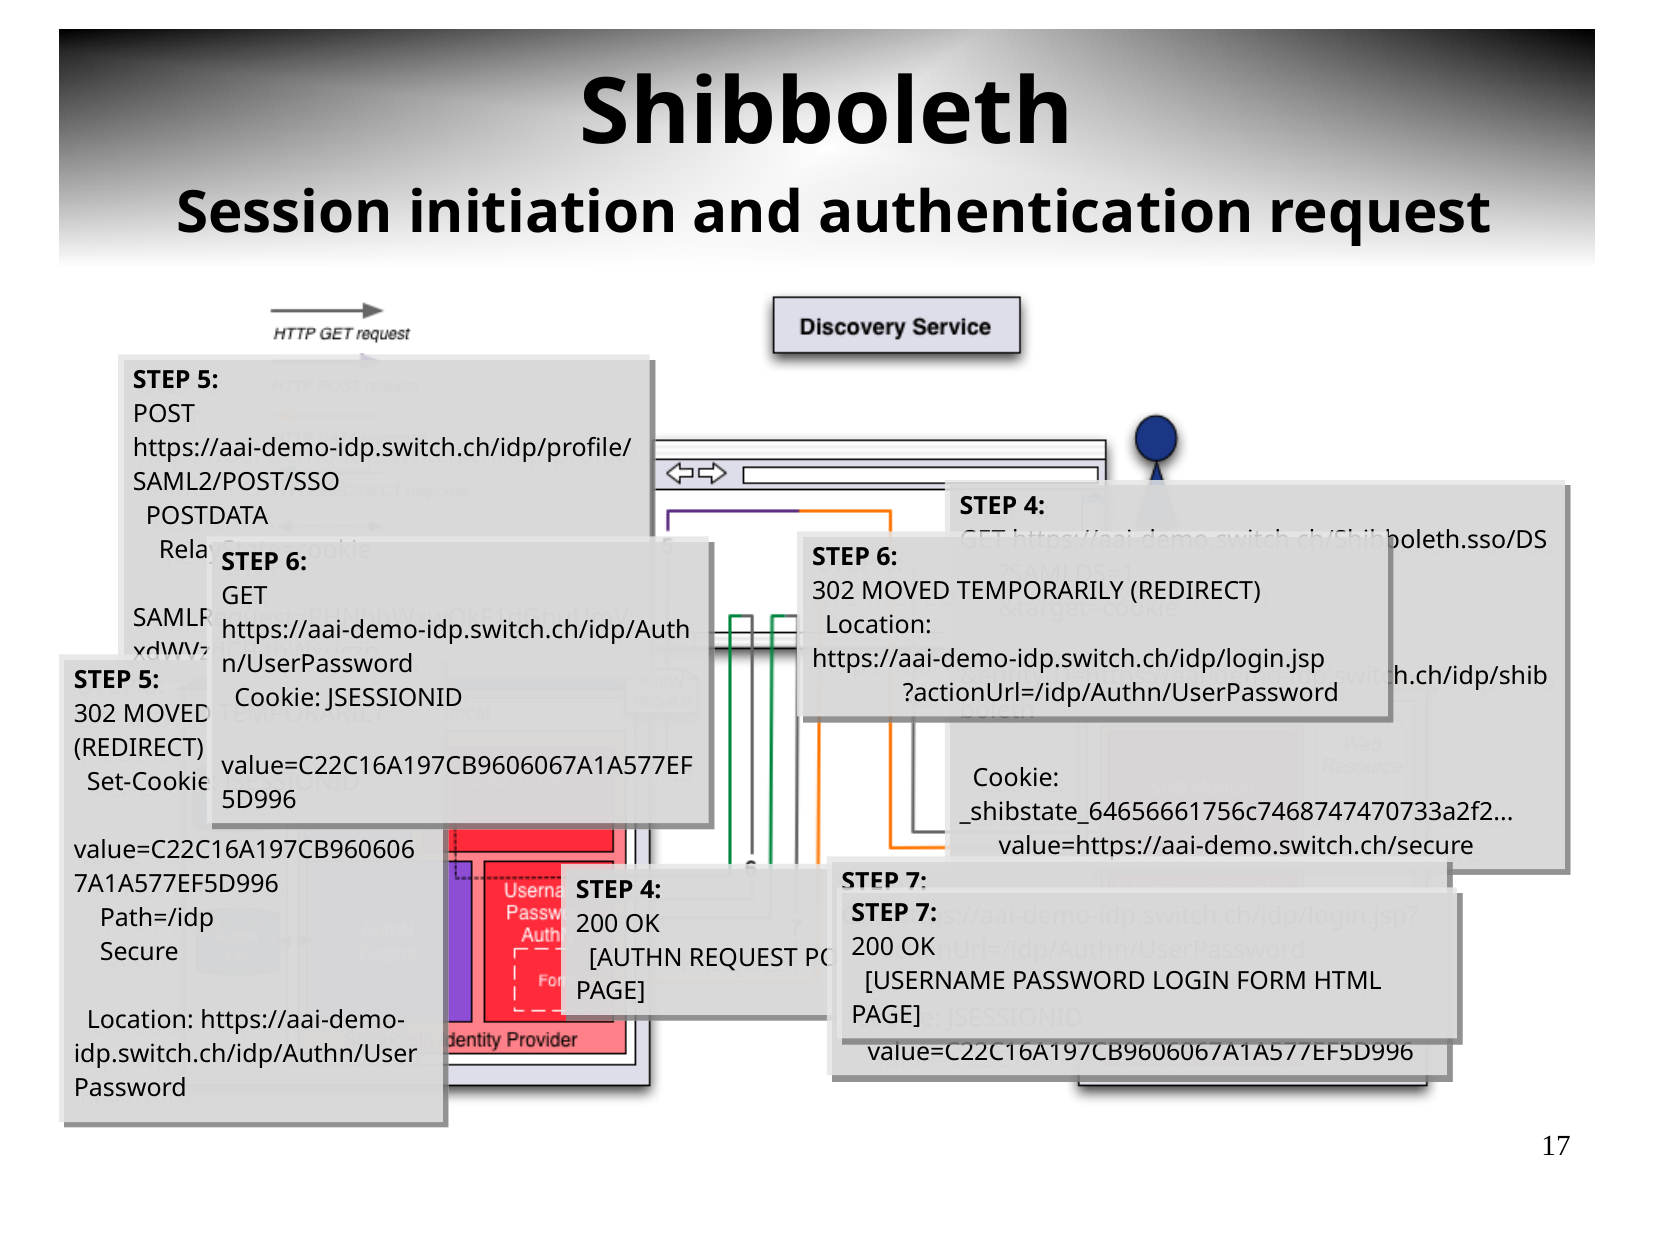

Shibboleth
 Session initiation and authentication request
STEP 5:
POST https://aai-demo-idp.switch.ch/idp/profile/SAML2/POST/SSO
 POSTDATA
 RelayState=cookie
 SAMLRequest=PHNhbWxwOkF1dGhuUmVxdWVzdCB4bWxuczp...
STEP 4:
GET https://aai-demo.switch.ch/Shibboleth.sso/DS
 ?SAMLDS=1
 &target=cookie
 &entityID=https://aai-demo-idp.switch.ch/idp/shibboleth
 Cookie: _shibstate_64656661756c7468747470733a2f2...
 value=https://aai-demo.switch.ch/secure
STEP 6:
302 MOVED TEMPORARILY (REDIRECT)
 Location: https://aai-demo-idp.switch.ch/idp/login.jsp
 ?actionUrl=/idp/Authn/UserPassword
STEP 6:
GET https://aai-demo-idp.switch.ch/idp/Authn/UserPassword
 Cookie: JSESSIONID
 value=C22C16A197CB9606067A1A577EF5D996
STEP 5:
302 MOVED TEMPORARILY (REDIRECT)
 Set-Cookie: JSESSIONID
 value=C22C16A197CB9606067A1A577EF5D996
 Path=/idp
 Secure
 Location: https://aai-demo-idp.switch.ch/idp/Authn/UserPassword
STEP 7:
GET https://aai-demo-idp.switch.ch/idp/login.jsp?
 actionUrl=/idp/Authn/UserPassword
 Cookie: JSESSIONID
 value=C22C16A197CB9606067A1A577EF5D996
STEP 4:
200 OK
 [AUTHN REQUEST POST FORM HTML PAGE]
STEP 7:
200 OK
 [USERNAME PASSWORD LOGIN FORM HTML PAGE]
17